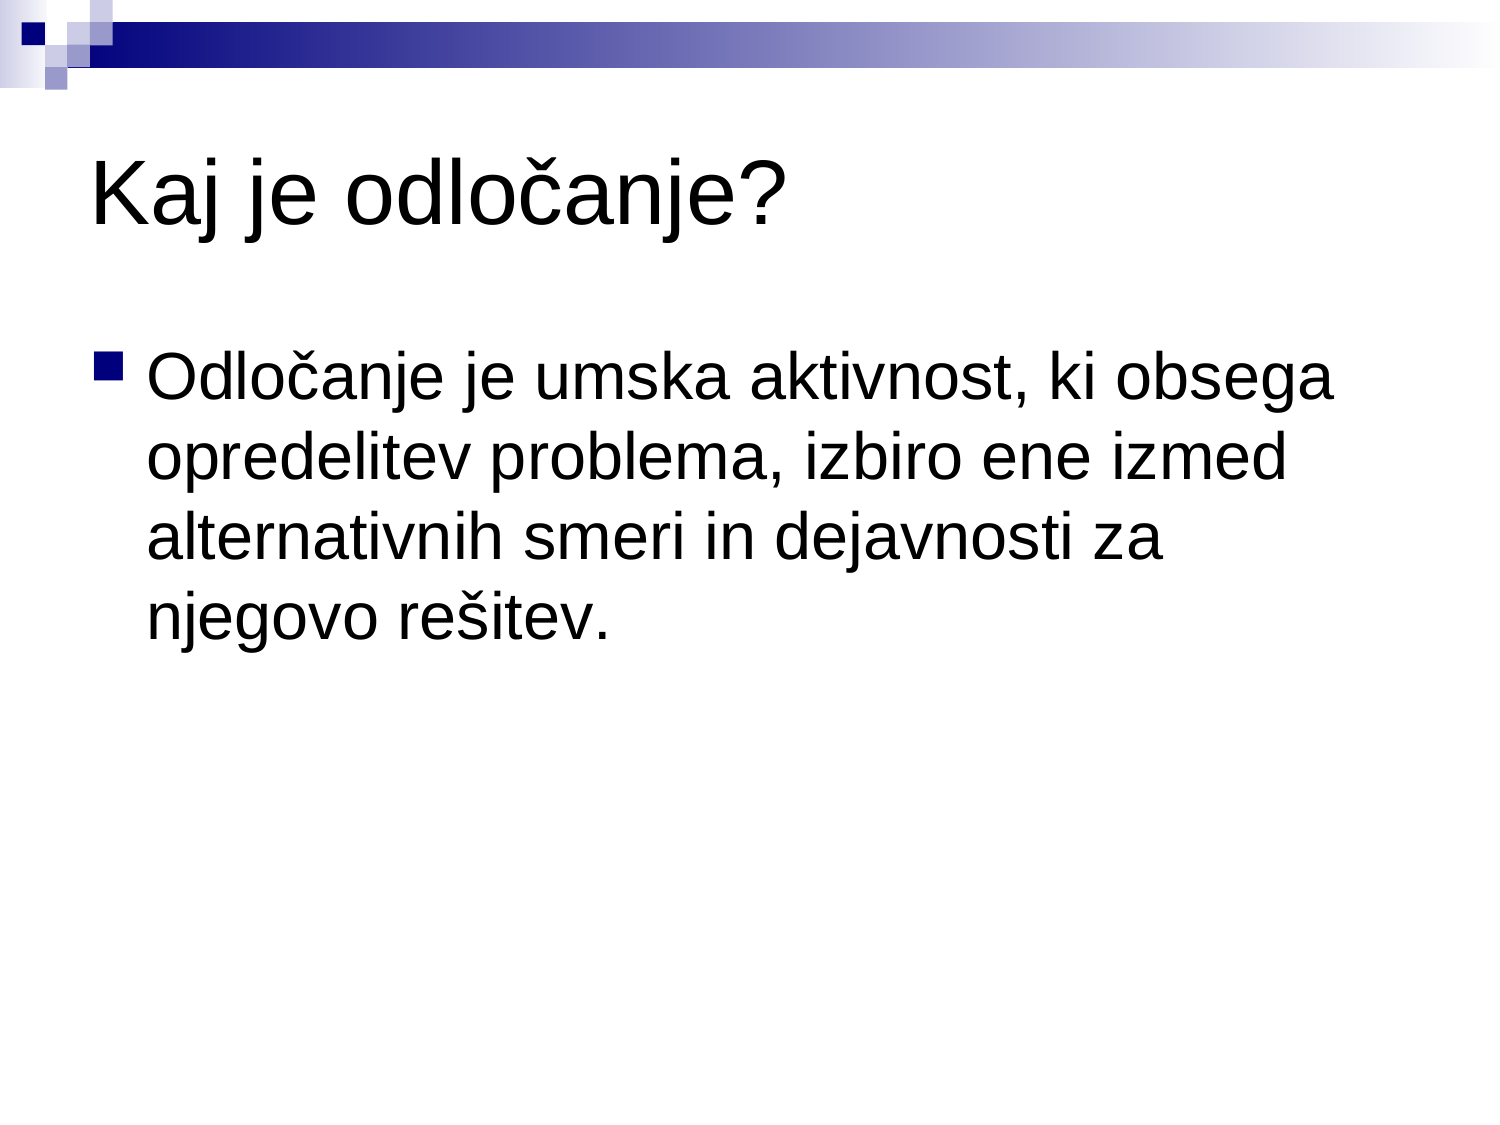

# Kaj je odločanje?
Odločanje je umska aktivnost, ki obsega opredelitev problema, izbiro ene izmed alternativnih smeri in dejavnosti za njegovo rešitev.